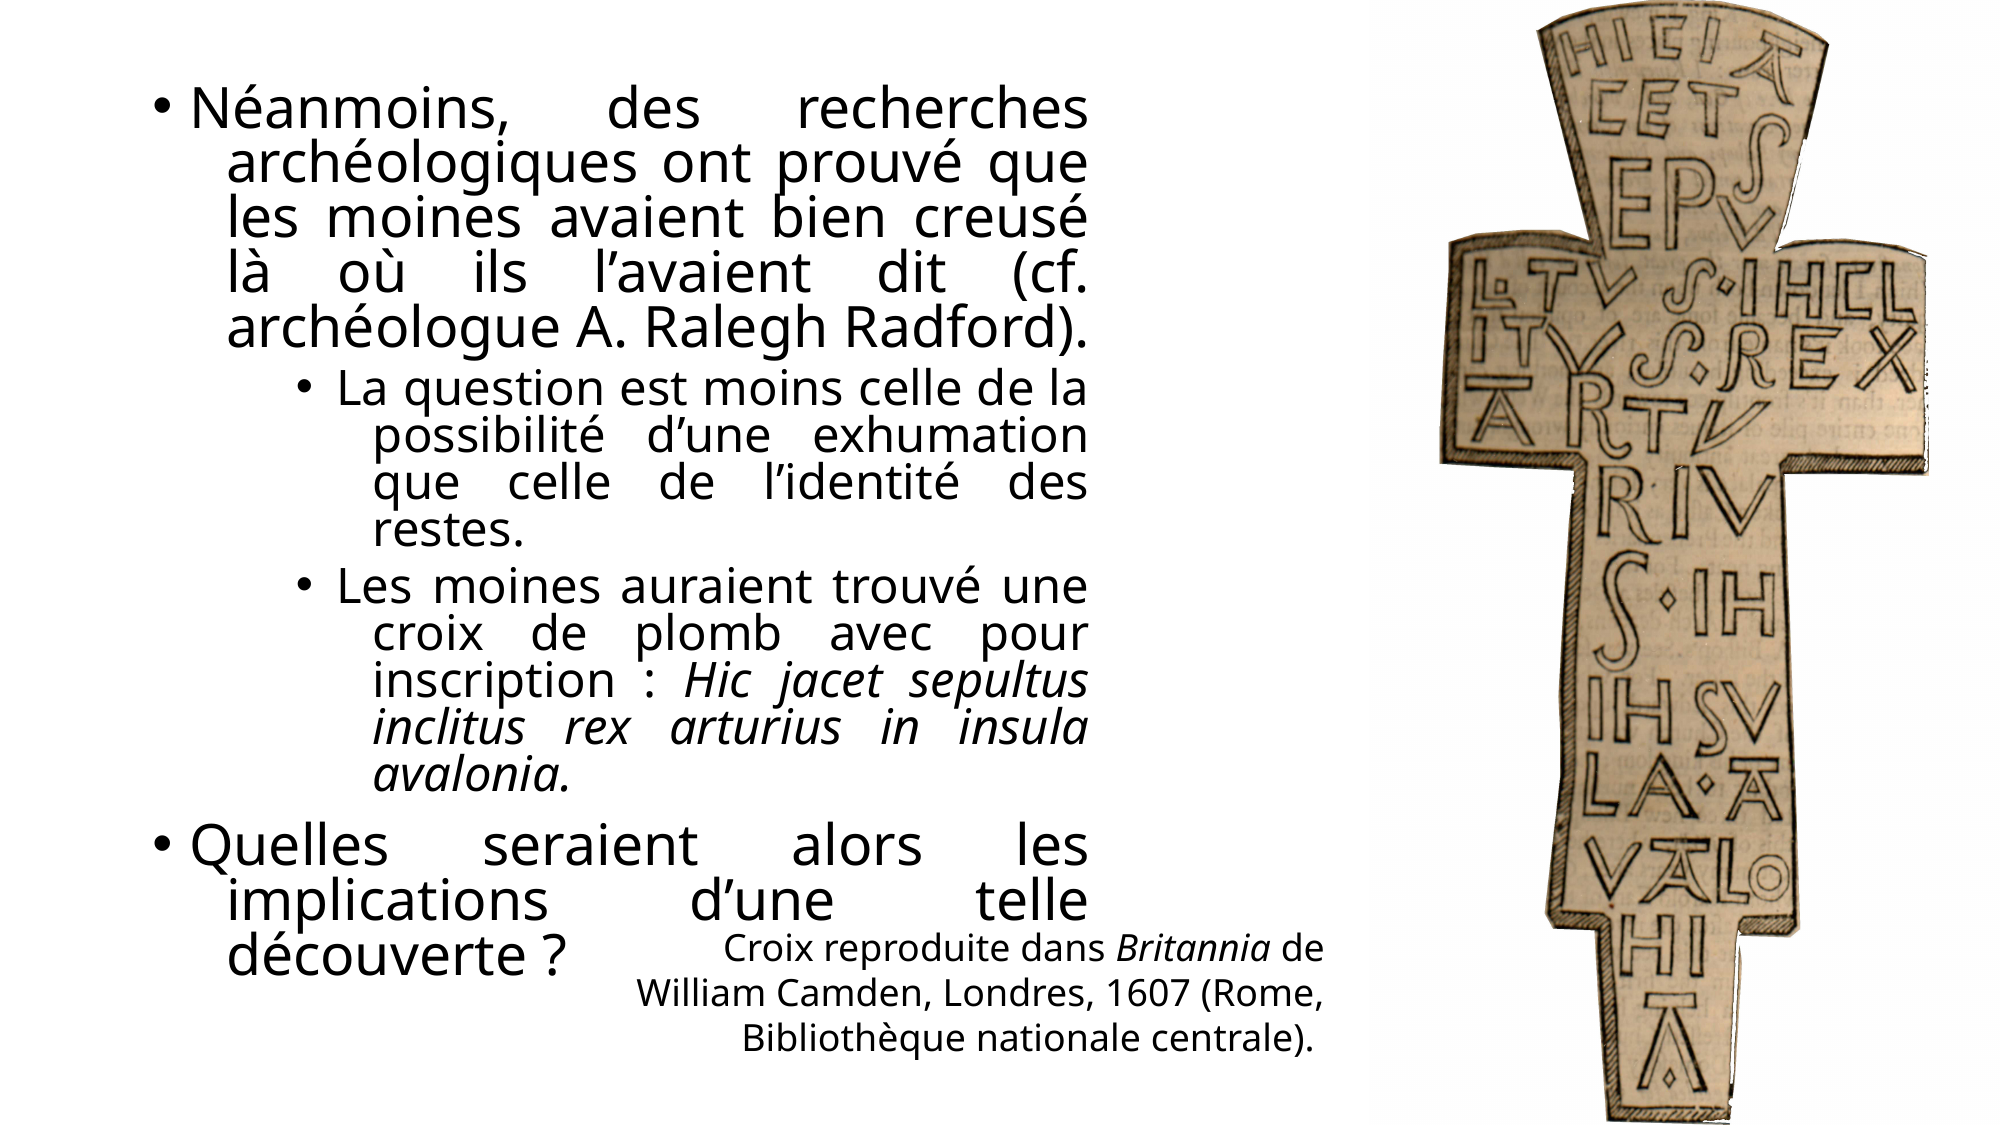

# Néanmoins, des recherches archéologiques ont prouvé que les moines avaient bien creusé là où ils l’avaient dit (cf. archéologue A. Ralegh Radford).
La question est moins celle de la possibilité d’une exhumation que celle de l’identité des restes.
Les moines auraient trouvé une croix de plomb avec pour inscription : Hic jacet sepultus inclitus rex arturius in insula avalonia.
Quelles seraient alors les implications d’une telle découverte ?
Croix reproduite dans Britannia de William Camden, Londres, 1607 (Rome, Bibliothèque nationale centrale).